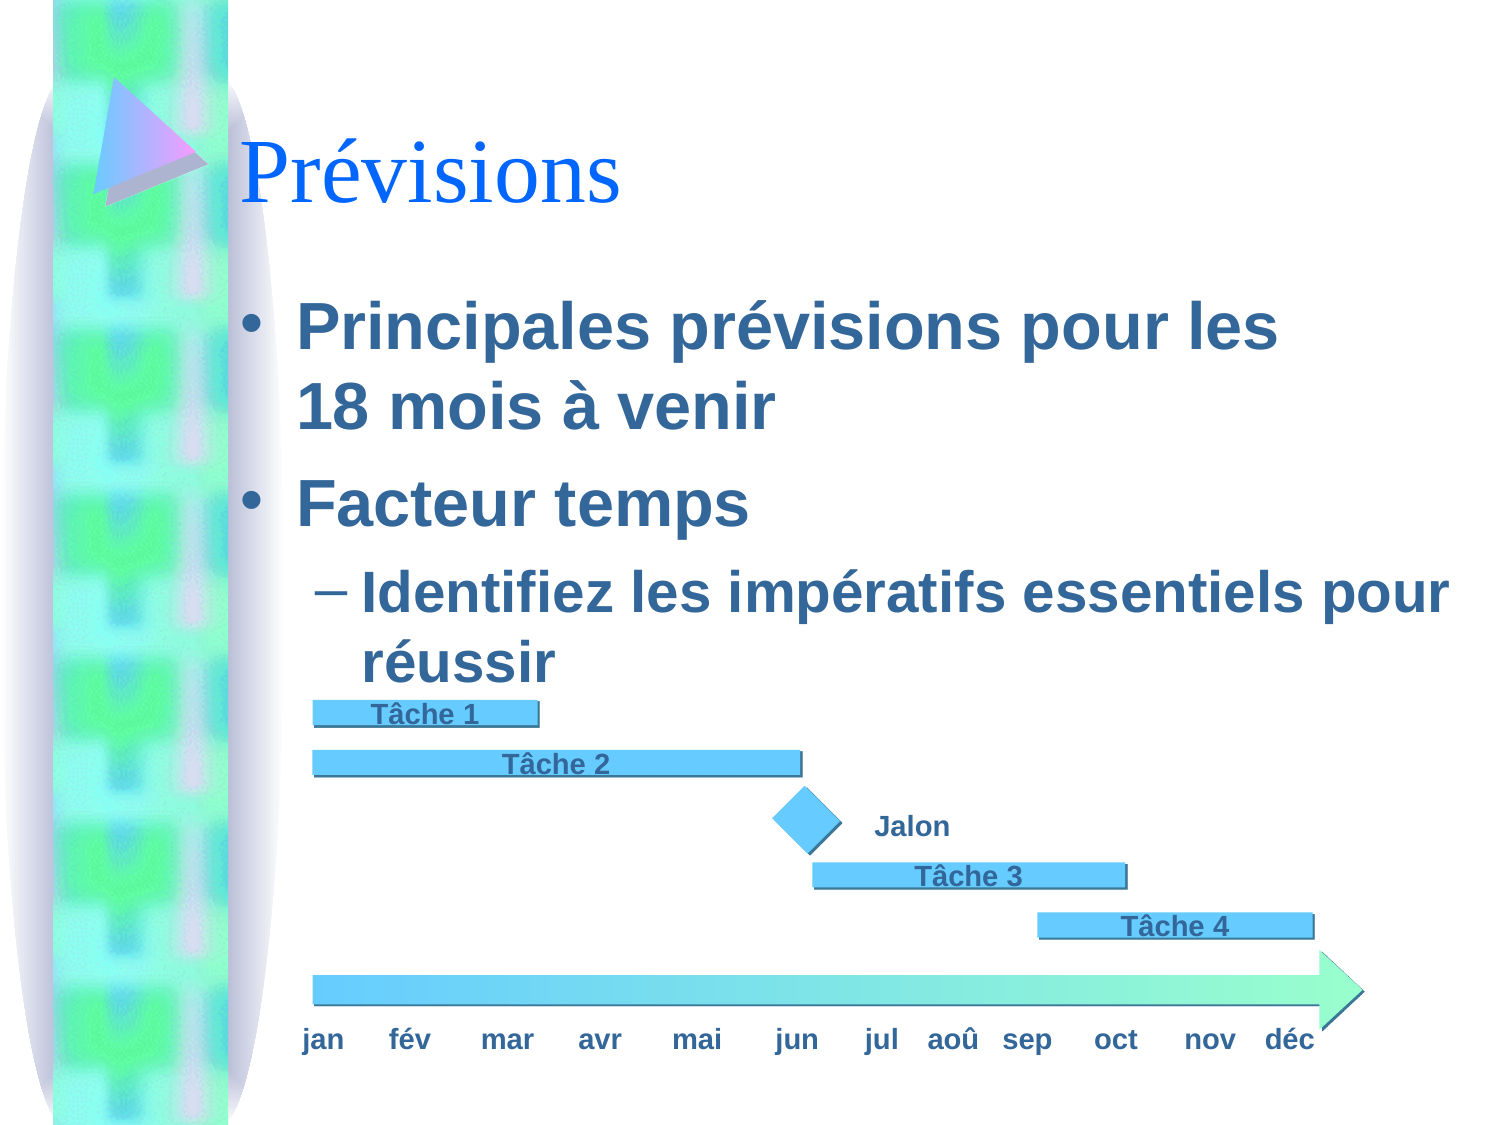

# Prévisions
Principales prévisions pour les
18 mois à venir
Facteur temps
Identifiez les impératifs essentiels pour réussir
Tâche 1
Tâche 2
Jalon
Tâche 3
Tâche 4
jan
fév
mar
avr
mai
jun
jul
aoû
sep
oct
nov
déc